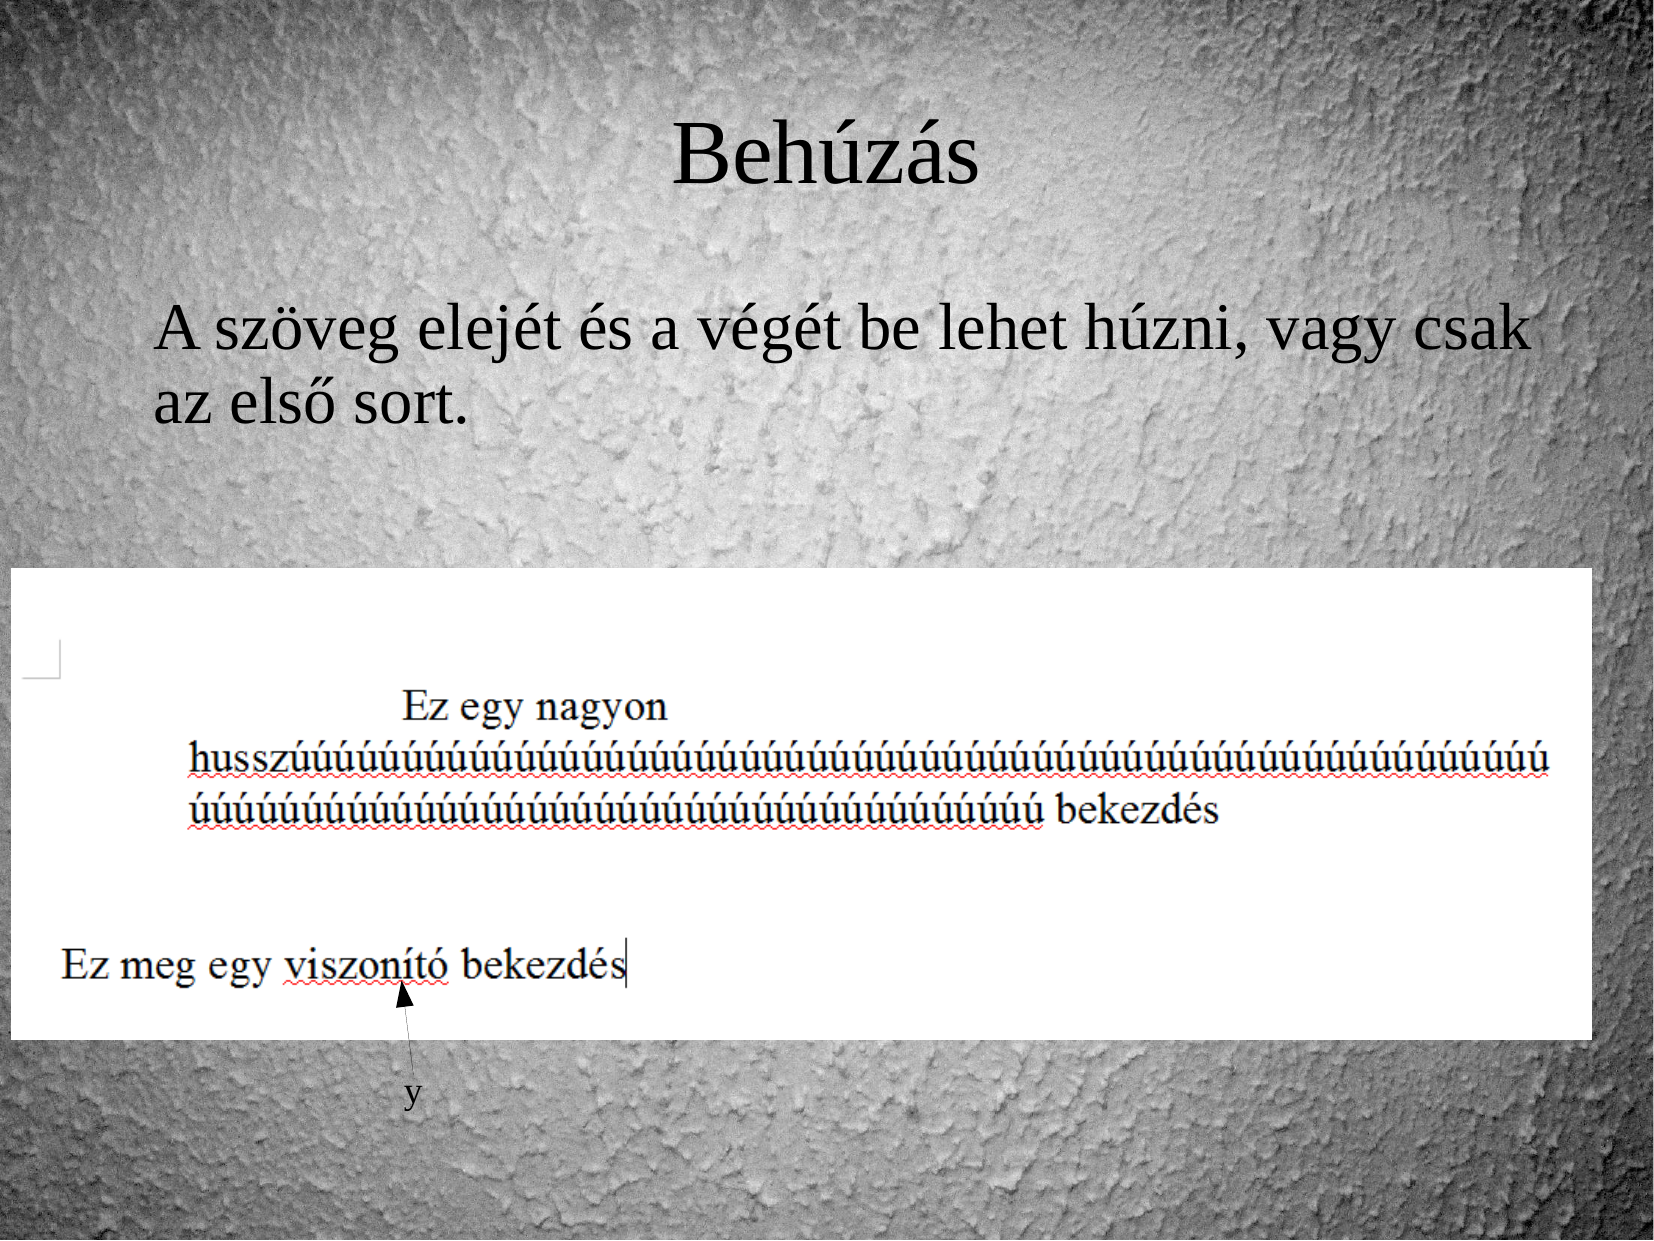

# Behúzás
A szöveg elejét és a végét be lehet húzni, vagy csak az első sort.
y